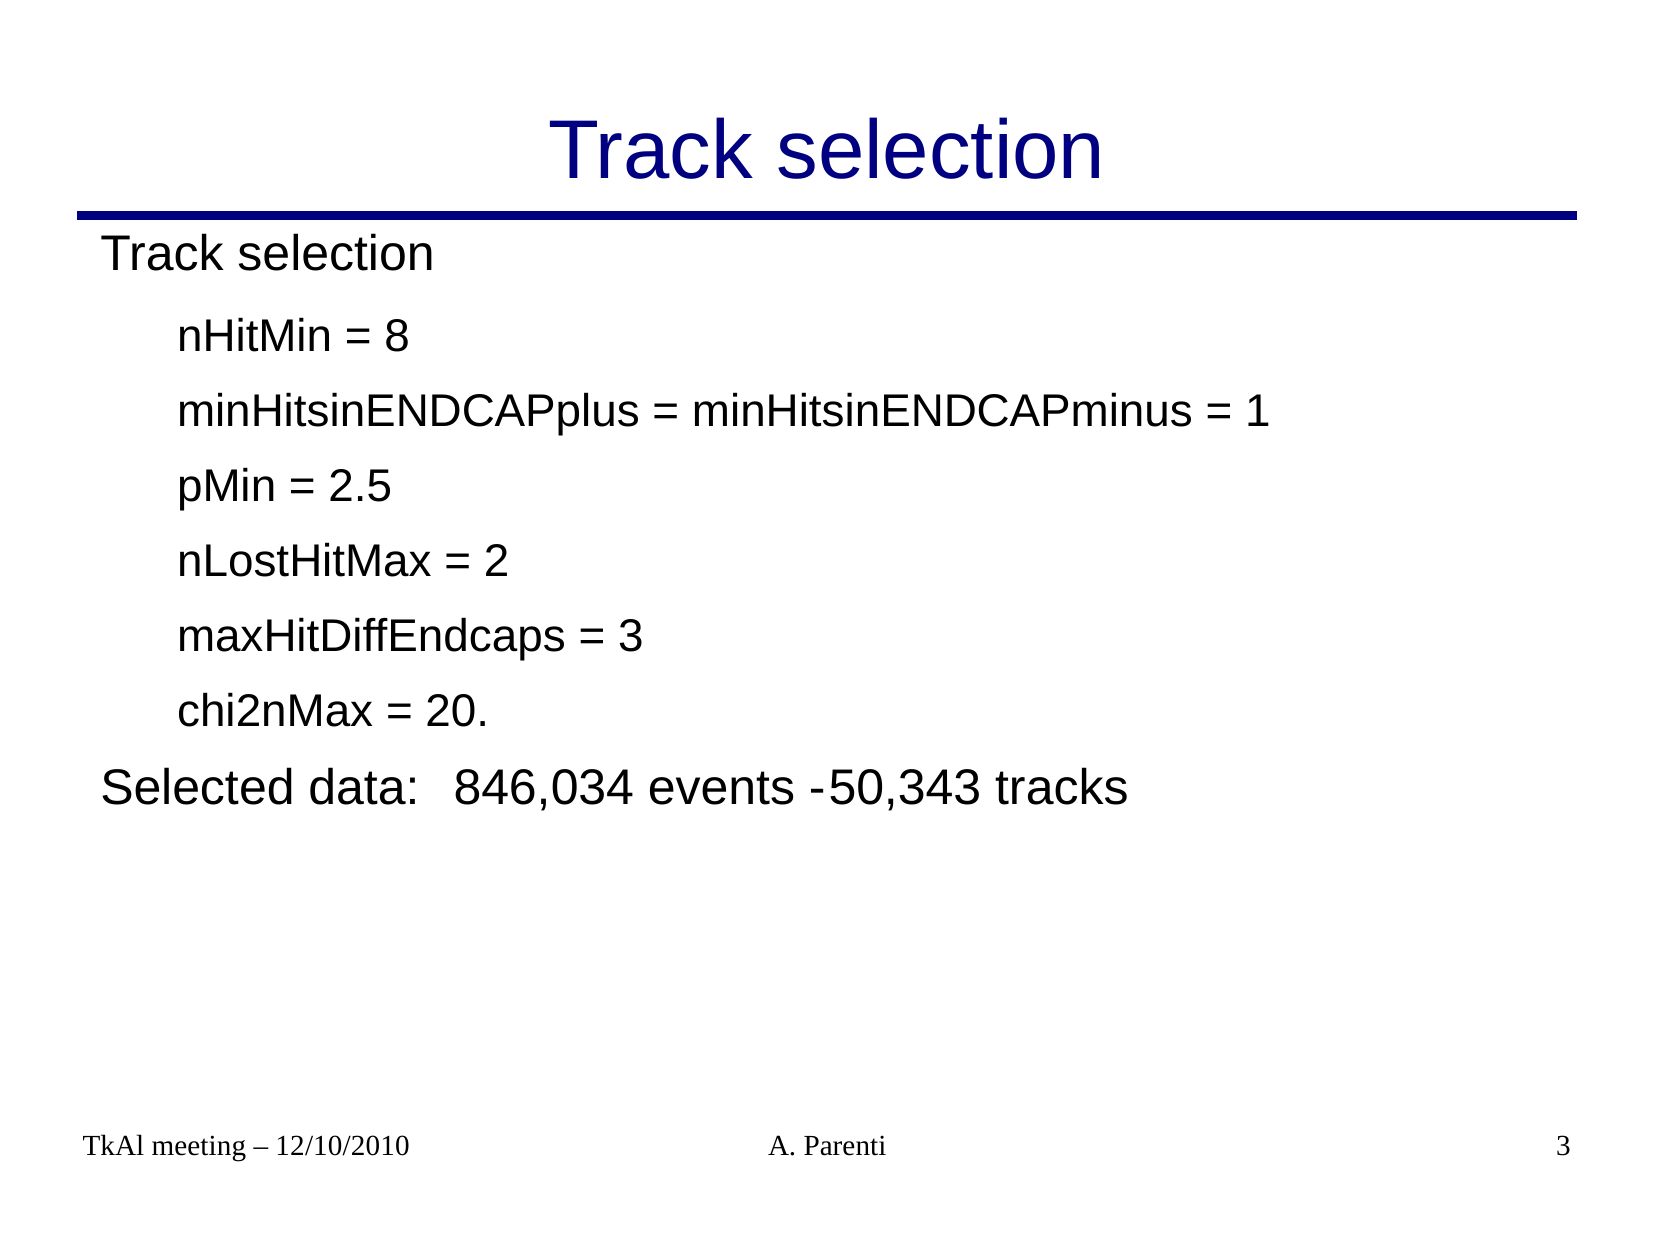

# Track selection
Track selection
nHitMin = 8
minHitsinENDCAPplus = minHitsinENDCAPminus = 1
pMin = 2.5
nLostHitMax = 2
maxHitDiffEndcaps = 3
chi2nMax = 20.
Selected data:	846,034 events -	50,343 tracks
3